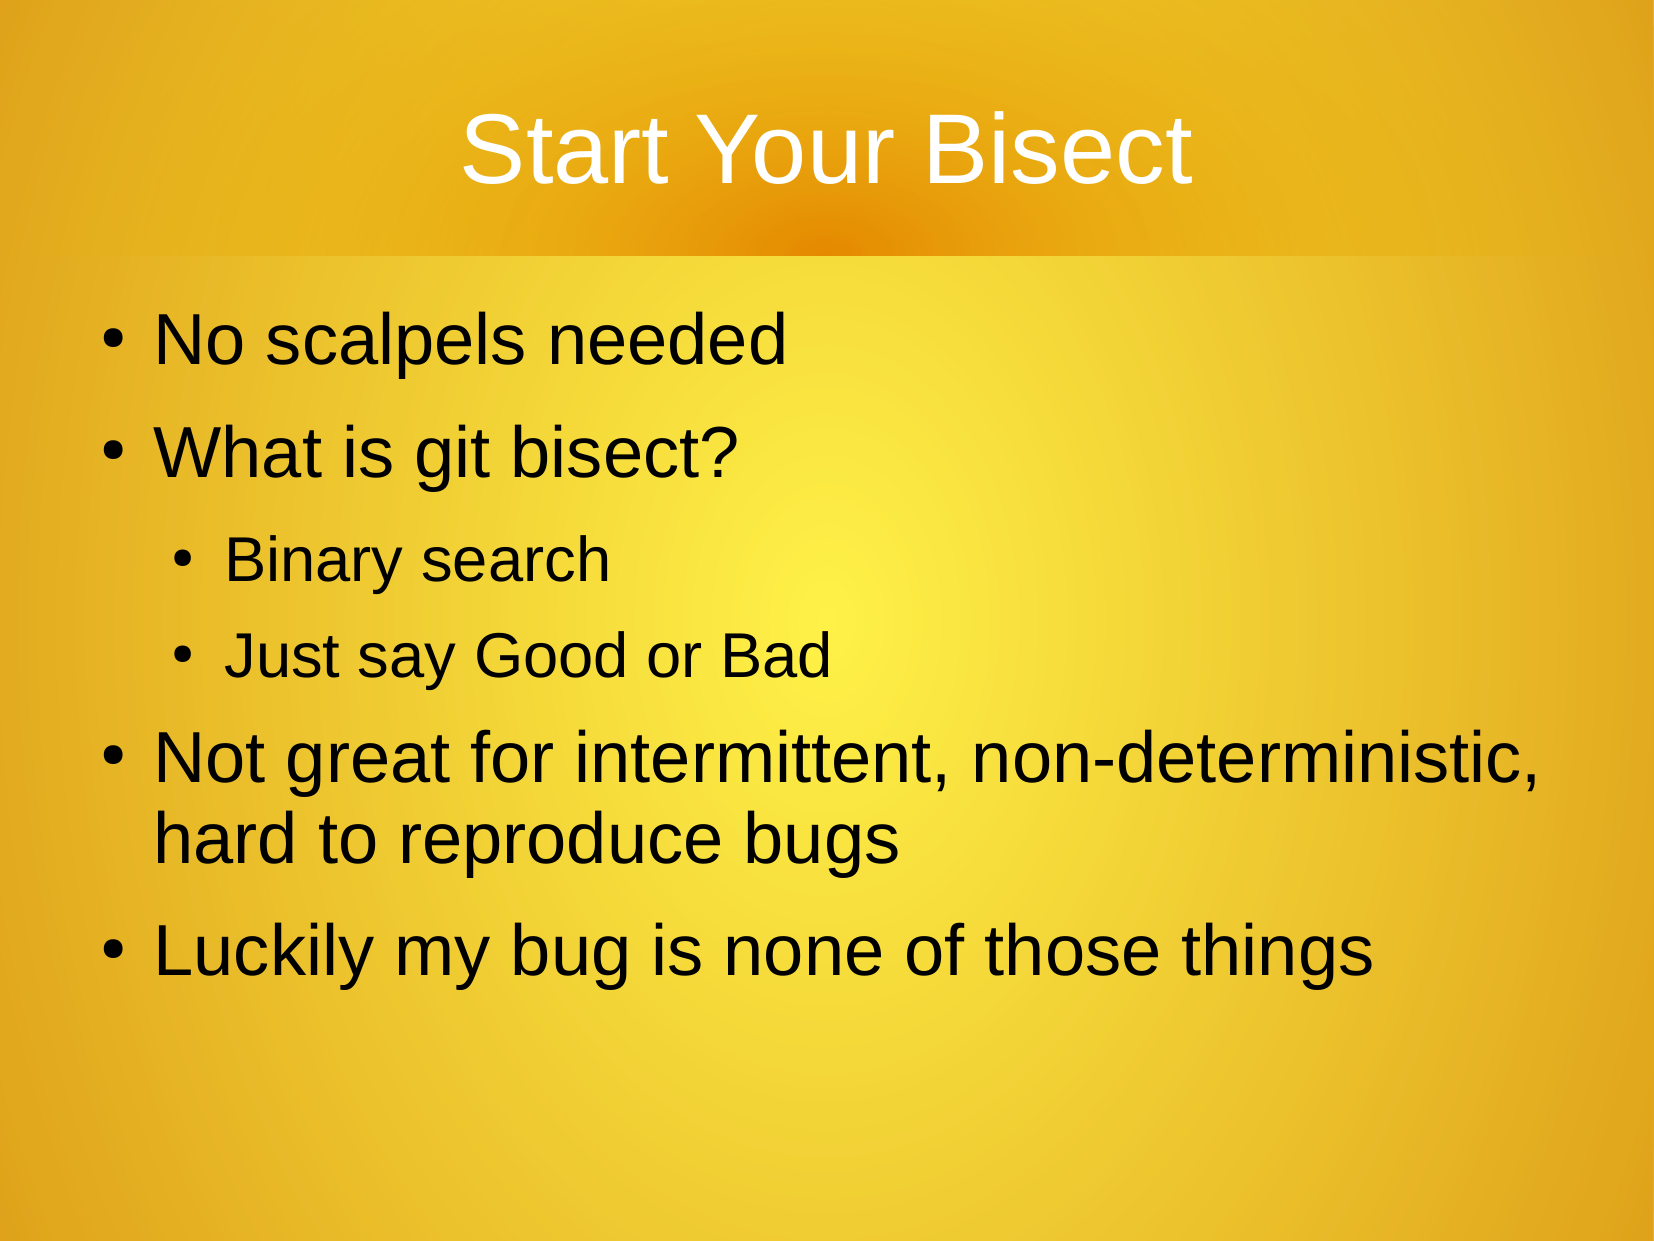

# Start Your Bisect
No scalpels needed
What is git bisect?
Binary search
Just say Good or Bad
Not great for intermittent, non-deterministic, hard to reproduce bugs
Luckily my bug is none of those things